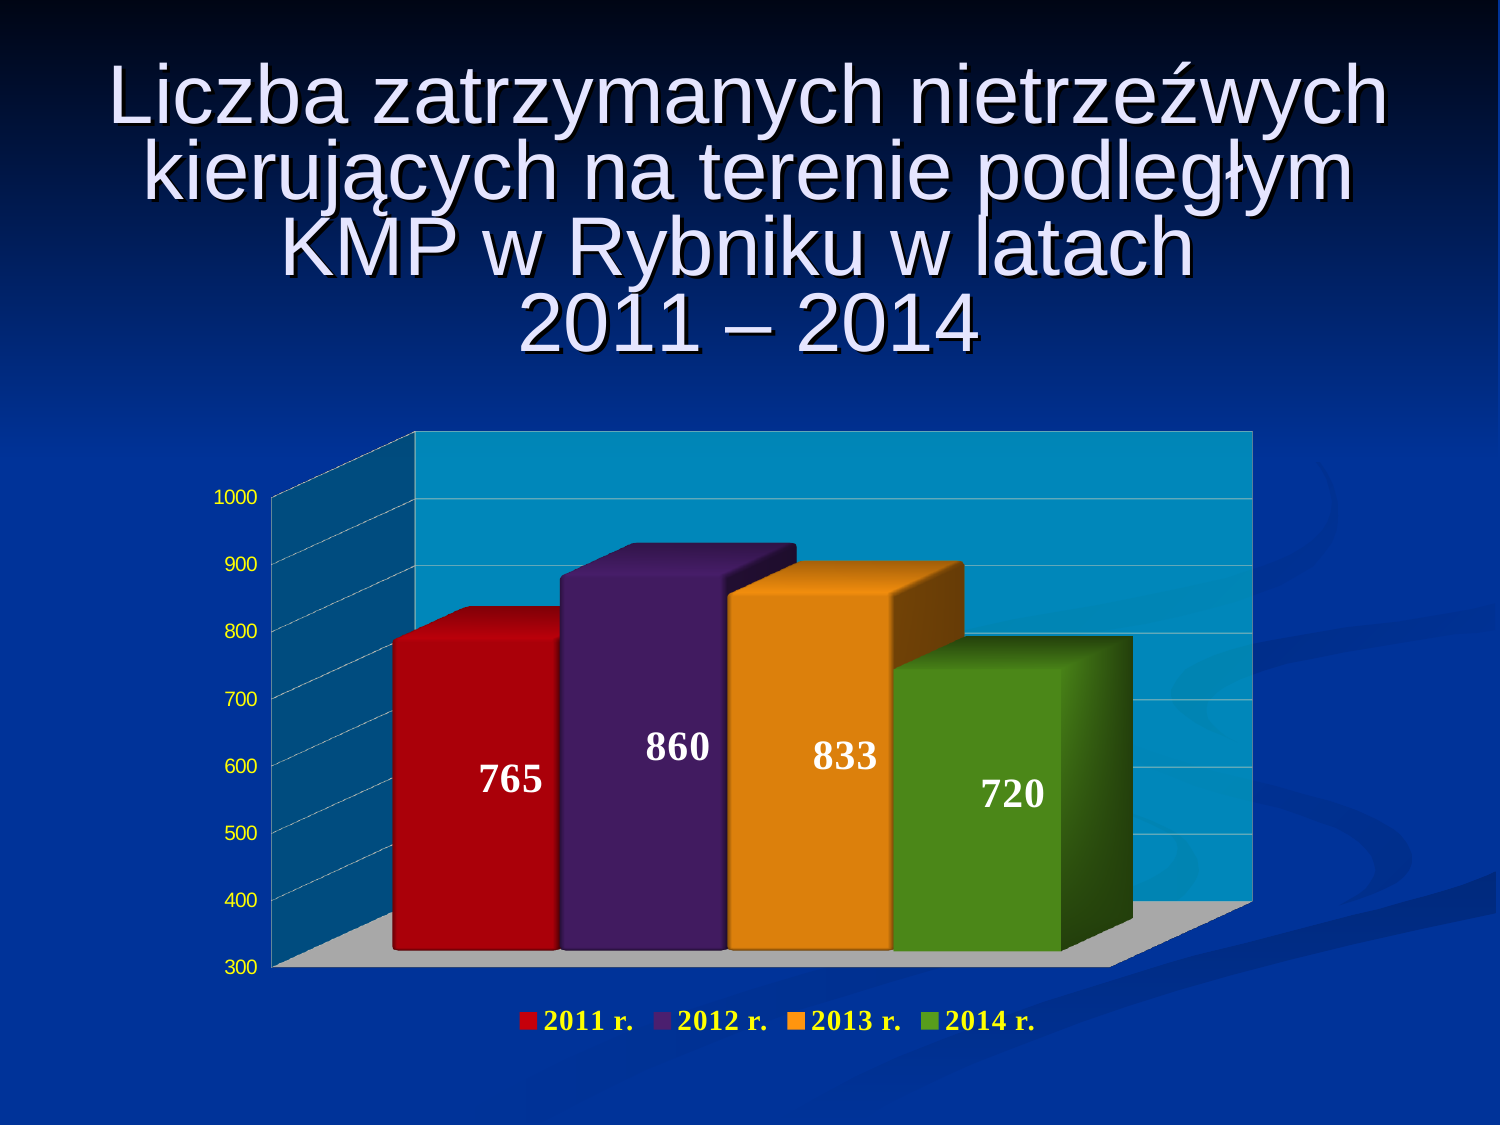

# Liczba zatrzymanych nietrzeźwych kierujących na terenie podległym KMP w Rybniku w latach 2011 – 2014
[unsupported chart]